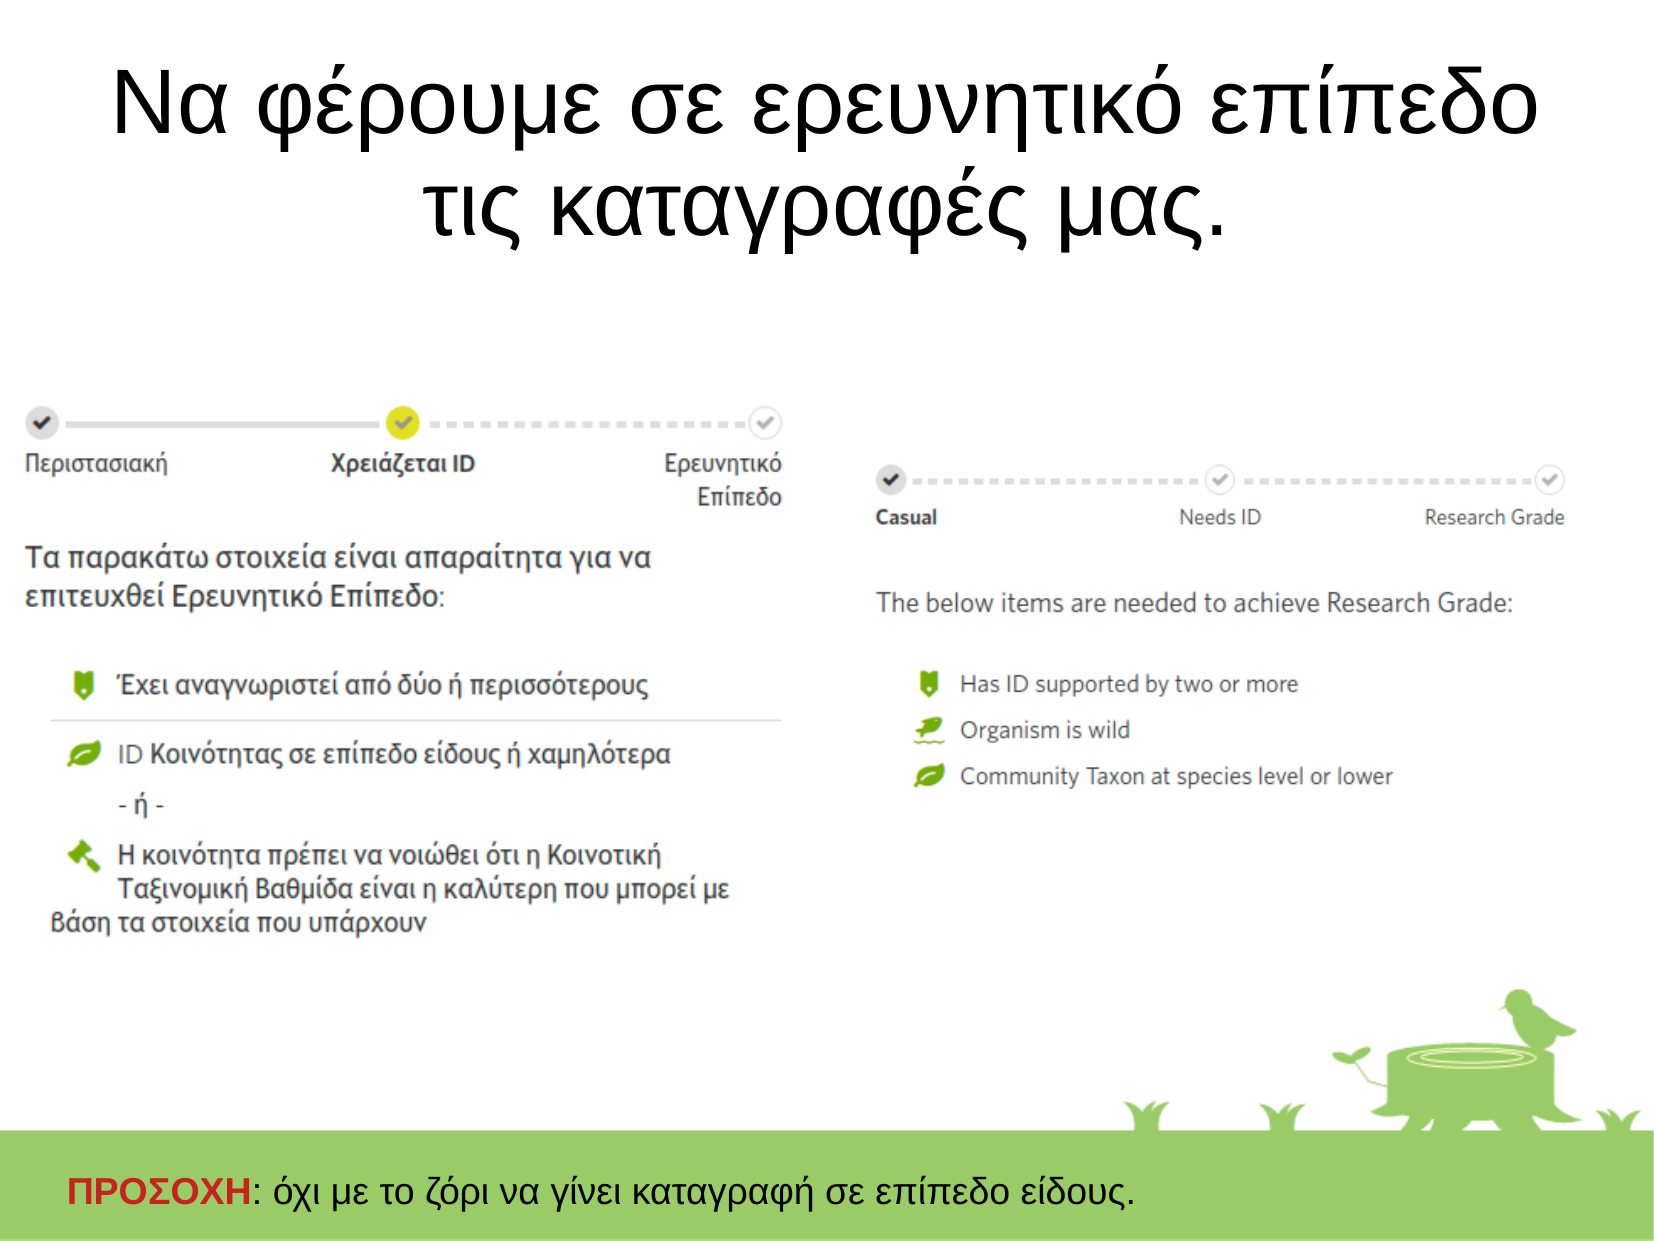

# Να φέρουμε σε ερευνητικό επίπεδο τις καταγραφές μας.
ΠΡΟΣΟΧΗ: όχι με το ζόρι να γίνει καταγραφή σε επίπεδο είδους.